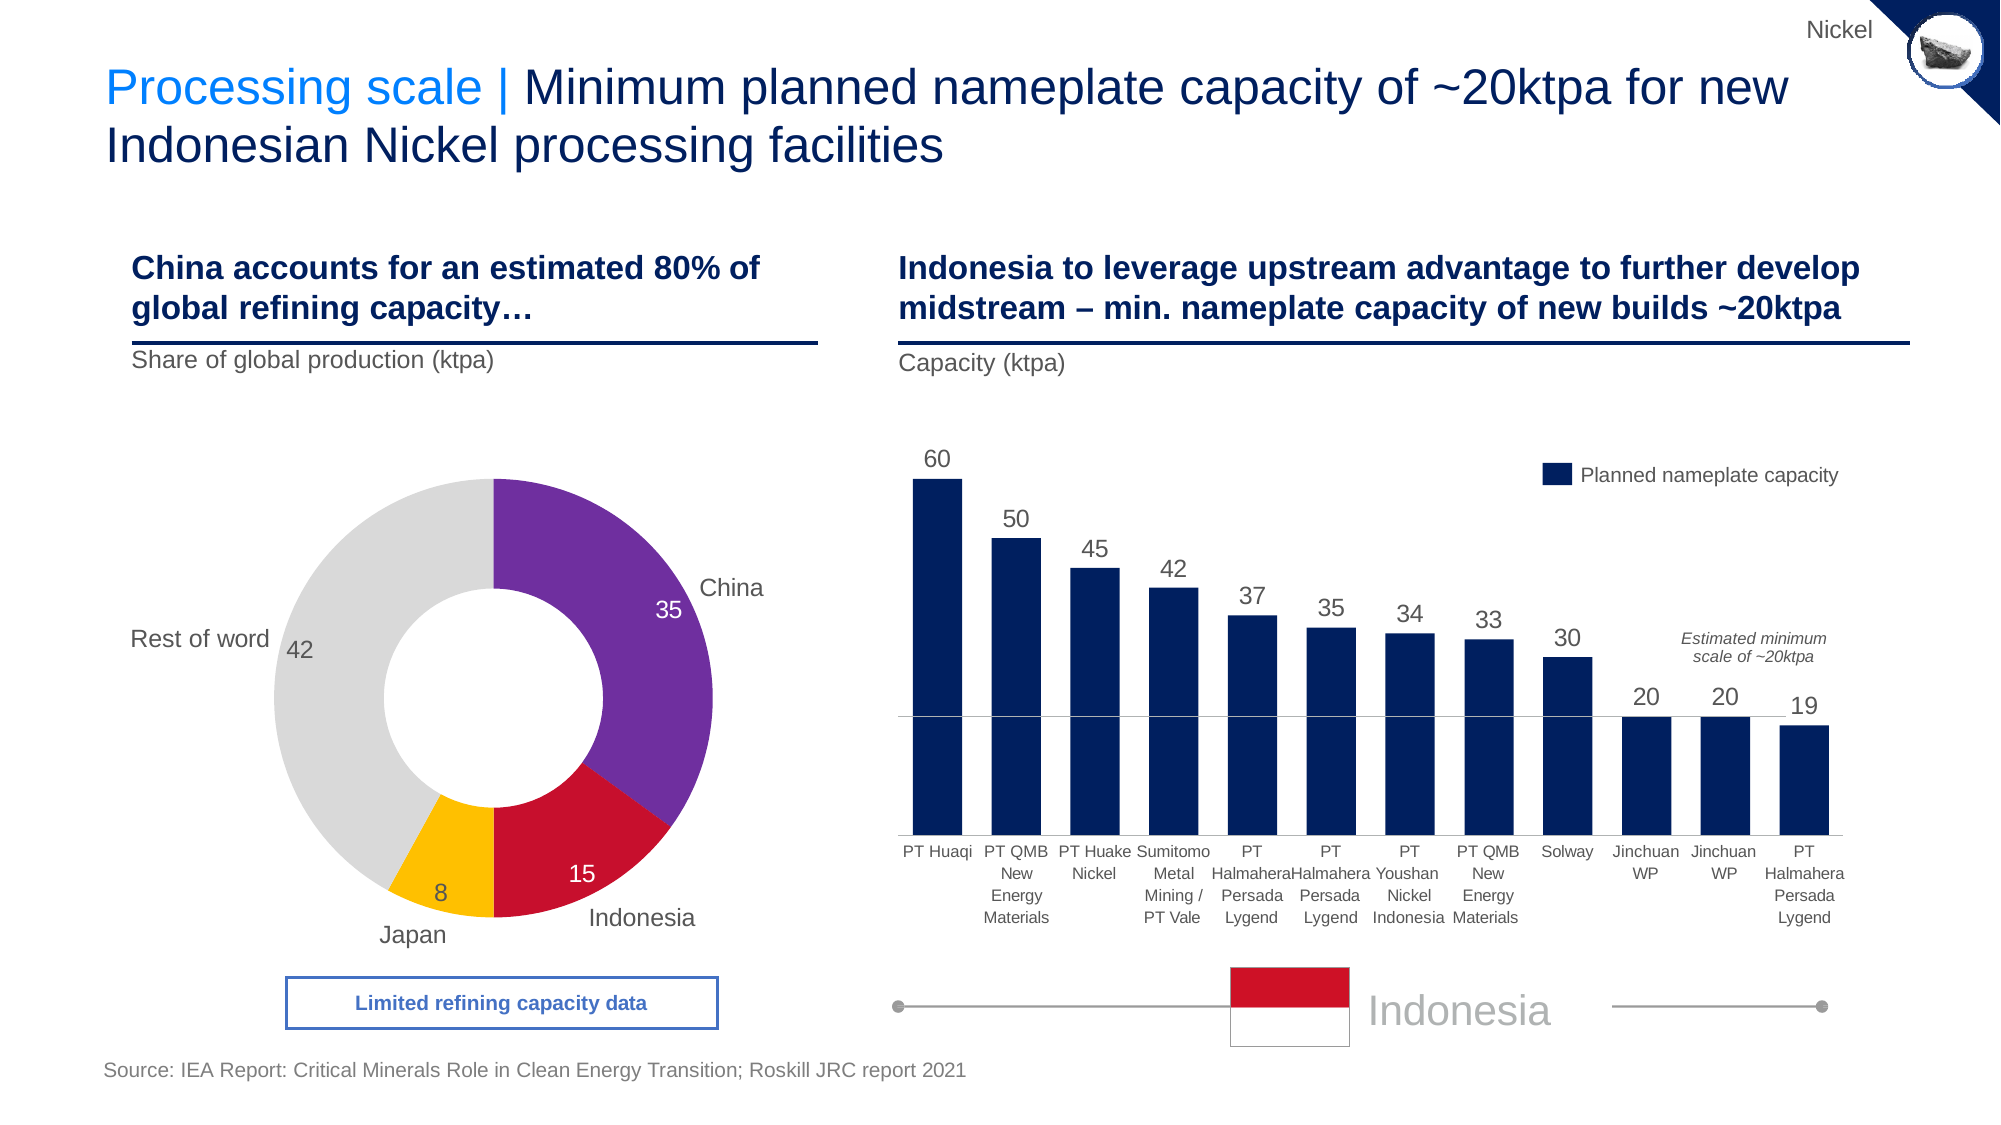

Nickel
# Processing scale | Minimum planned nameplate capacity of ~20ktpa for new
Indonesian Nickel processing facilities
China accounts for an estimated 80% of global refining capacity…
Indonesia to leverage upstream advantage to further develop midstream – min. nameplate capacity of new builds ~20ktpa
Share of global production (ktpa)
Capacity (ktpa)
60
Planned nameplate capacity
50
45
42
China
37
35
35
34
33
30
Rest of word
Estimated minimum
42
scale of ~20ktpa
20
20
19
PT QMB
New Energy
Jinchuan Jinchuan WP	WP
PT
Halmahera Persada Lygend
PT Huaqi PT QMB PT Huake Sumitomo	PT	PT	PT
Solway
15
Indonesia
New Energy Materials
Metal HalmaheraHalmahera Youshan Mining / Persada Persada	Nickel
Nickel
8
Japan
PT Vale	Lygend	Lygend Indonesia Materials
Limited refining capacity data
Indonesia
Source: IEA Report: Critical Minerals Role in Clean Energy Transition; Roskill JRC report 2021